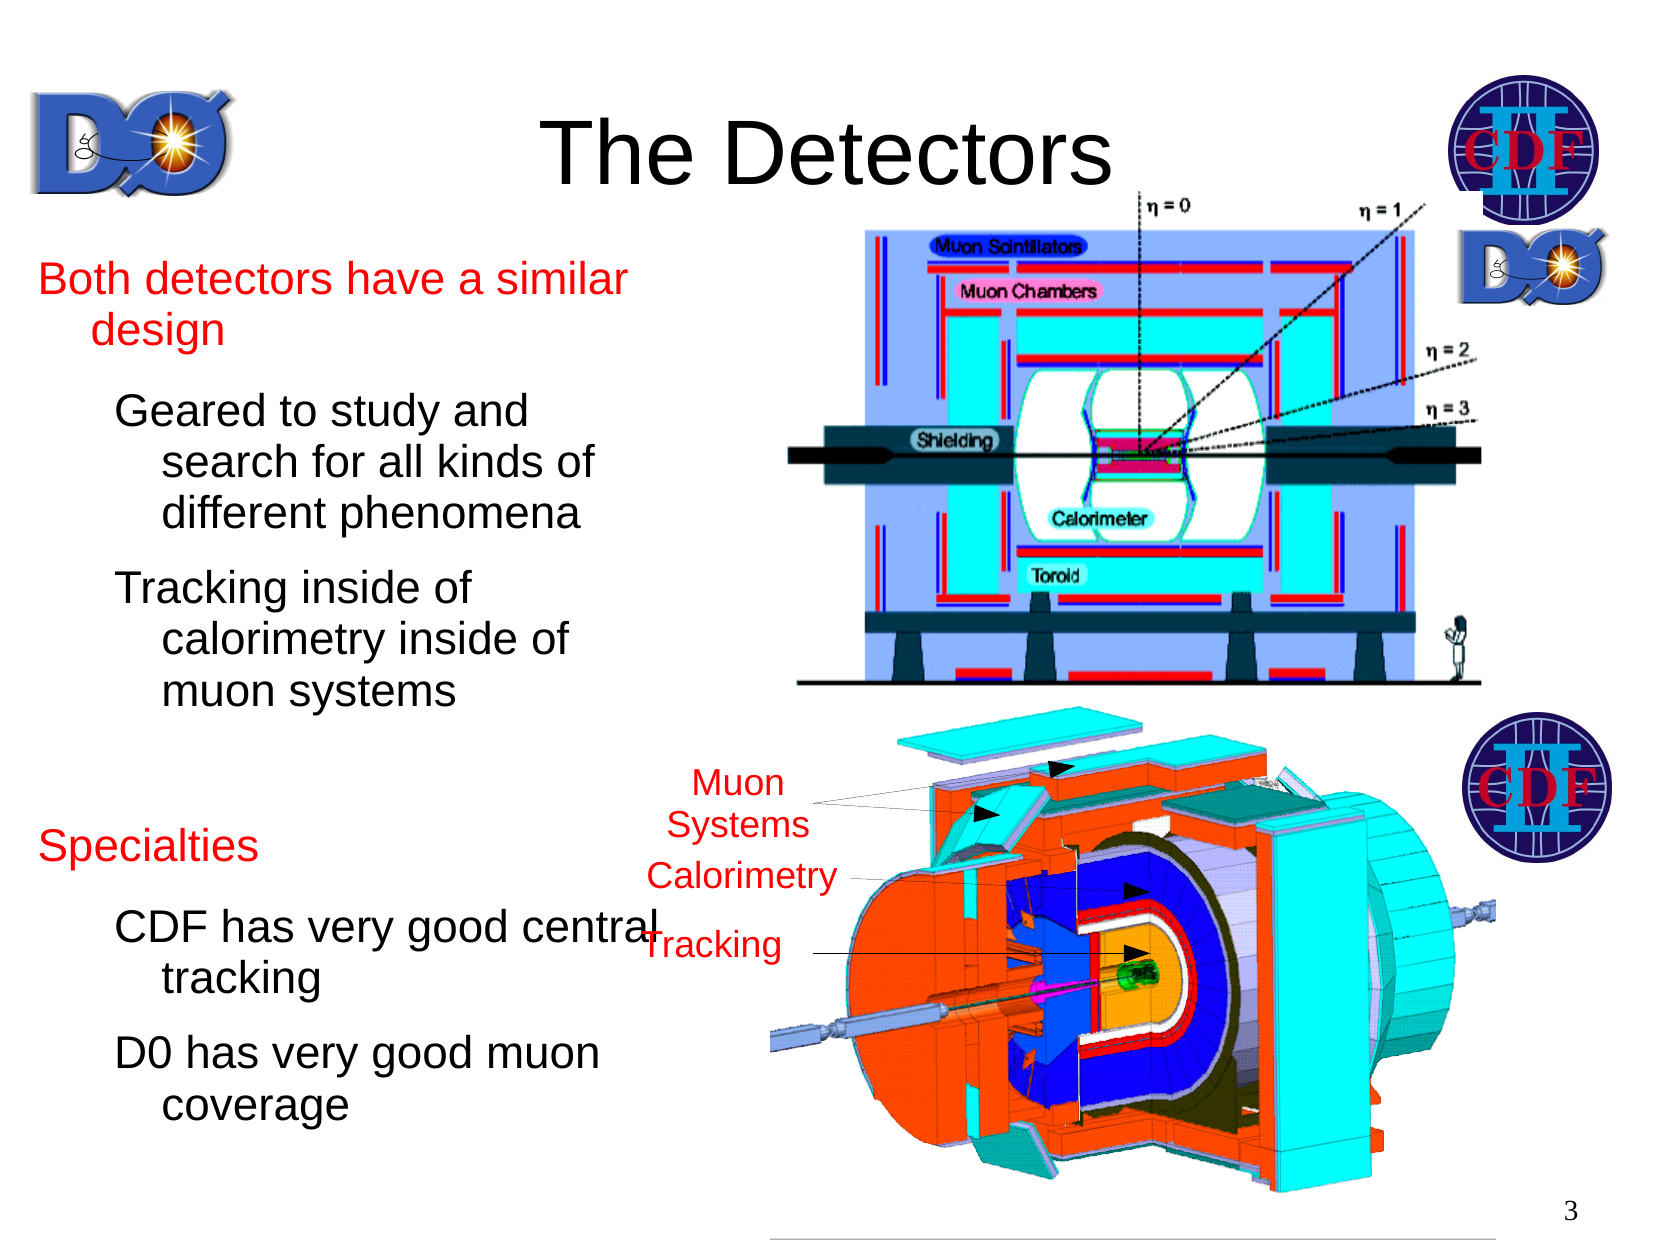

# The Detectors
Both detectors have a similar design
Geared to study and search for all kinds of different phenomena
Tracking inside of calorimetry inside of muon systems
Specialties
CDF has very good central tracking
D0 has very good muon coverage
Muon Systems
Calorimetry
Tracking
3